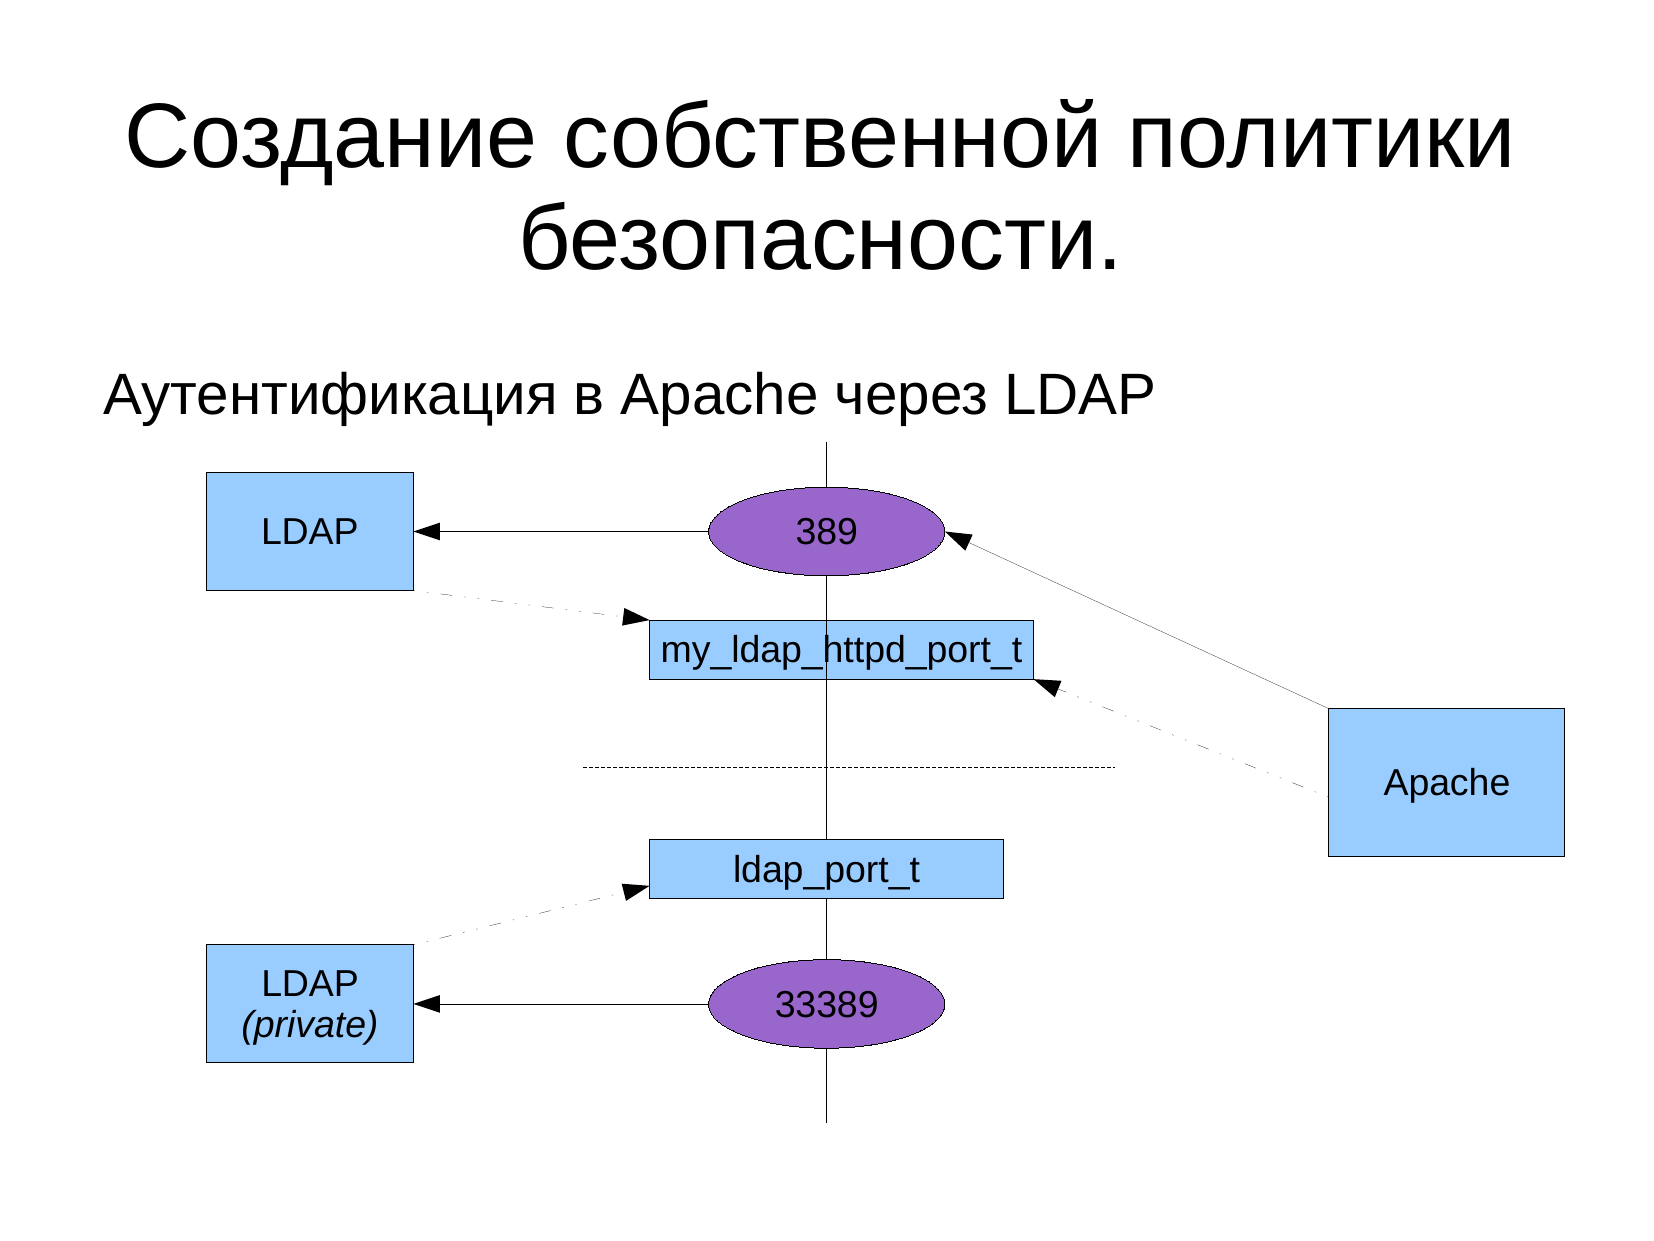

# Создание собственной политики безопасности.
Аутентификация в Apache через LDAP
LDAP
389
my_ldap_httpd_port_t
Apache
ldap_port_t
LDAP
(private)
33389